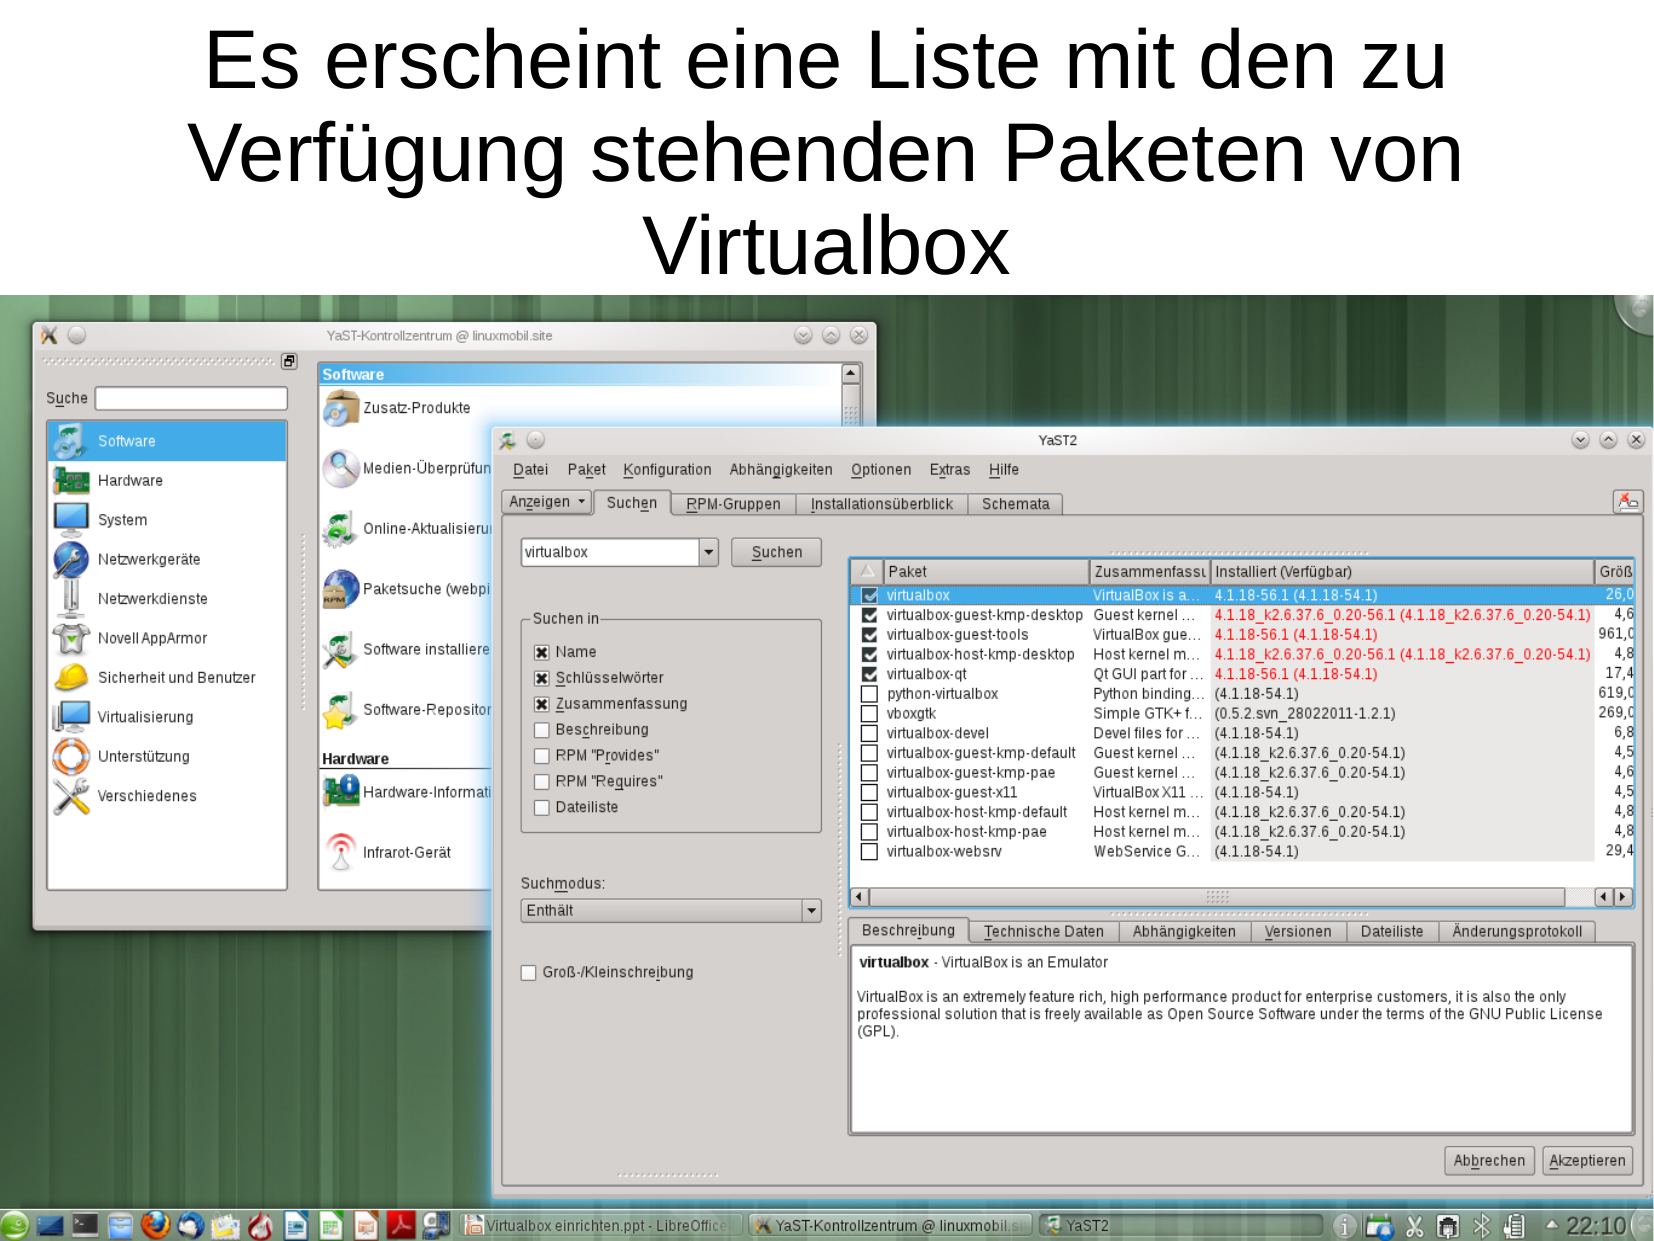

# Es erscheint eine Liste mit den zu Verfügung stehenden Paketen von Virtualbox